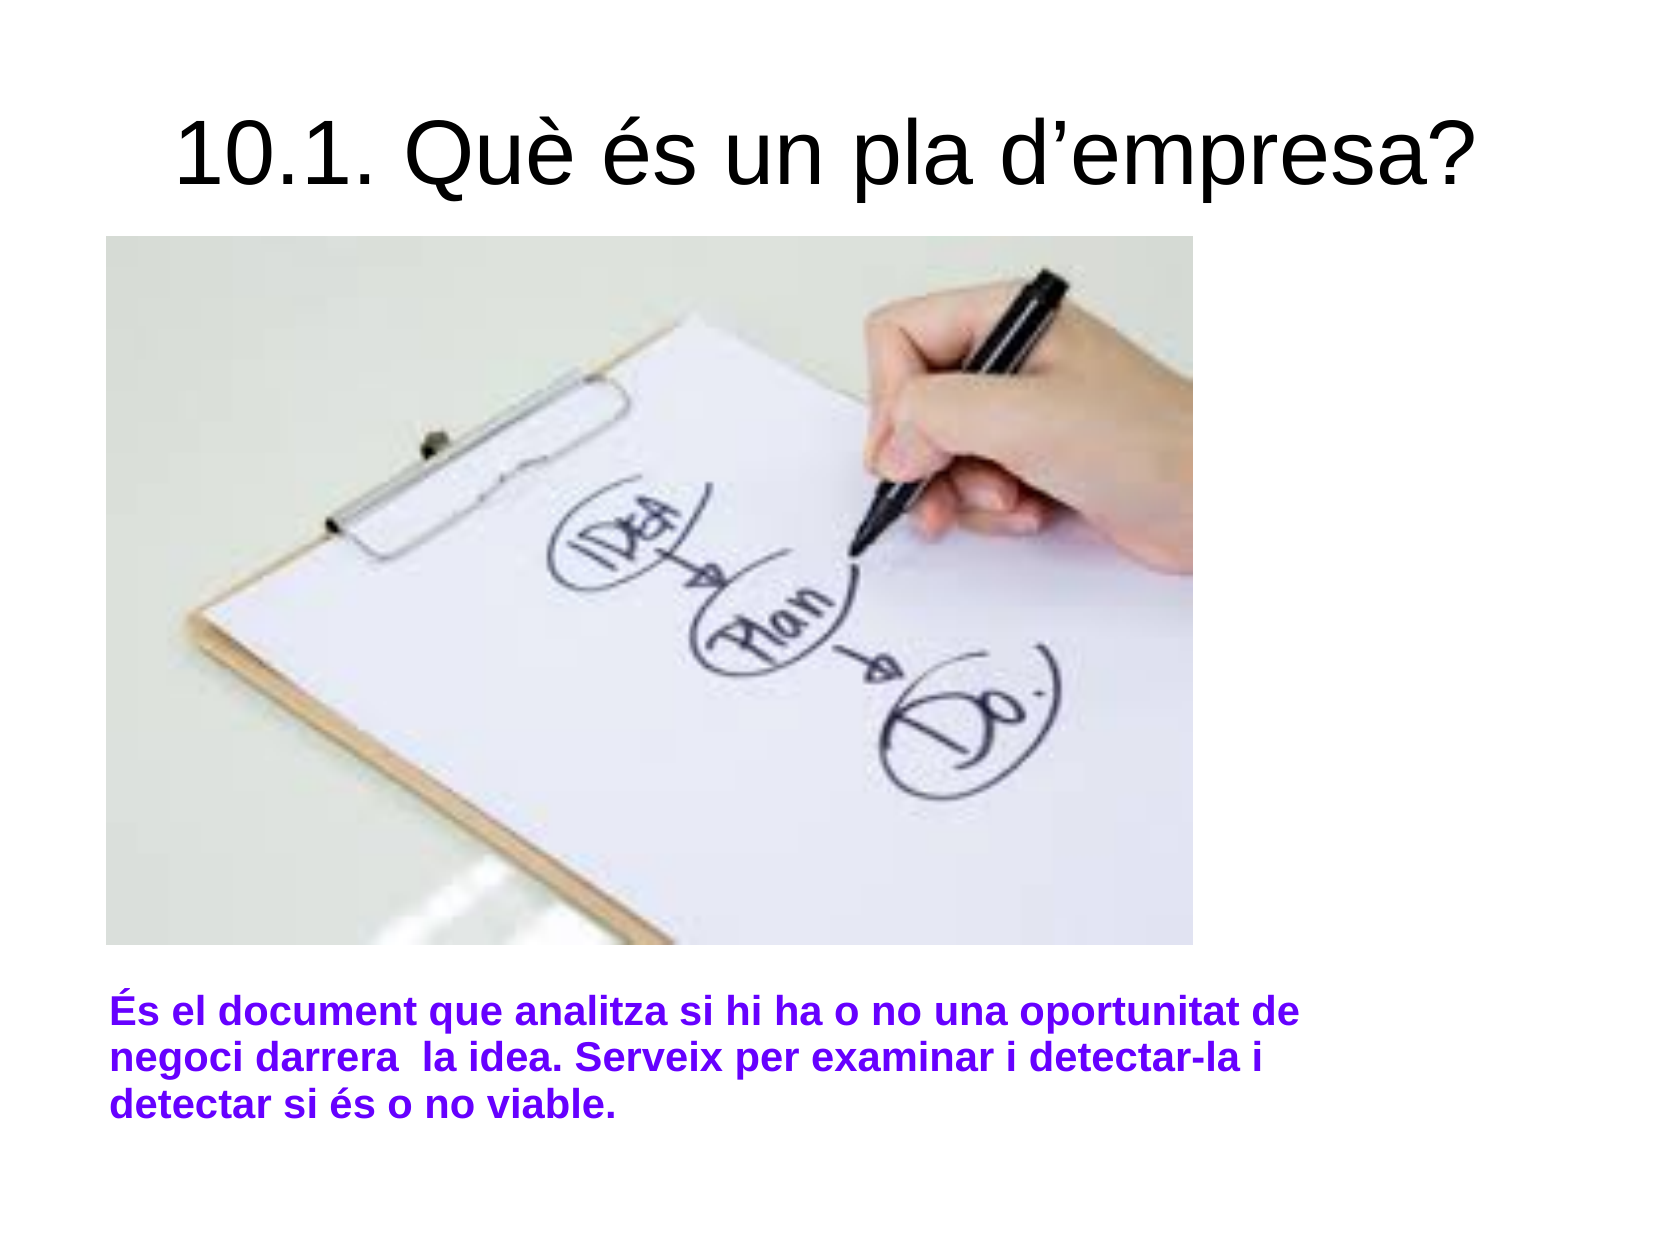

# 10.1. Què és un pla d’empresa?
És el document que analitza si hi ha o no una oportunitat de negoci darrera la idea. Serveix per examinar i detectar-la i detectar si és o no viable.